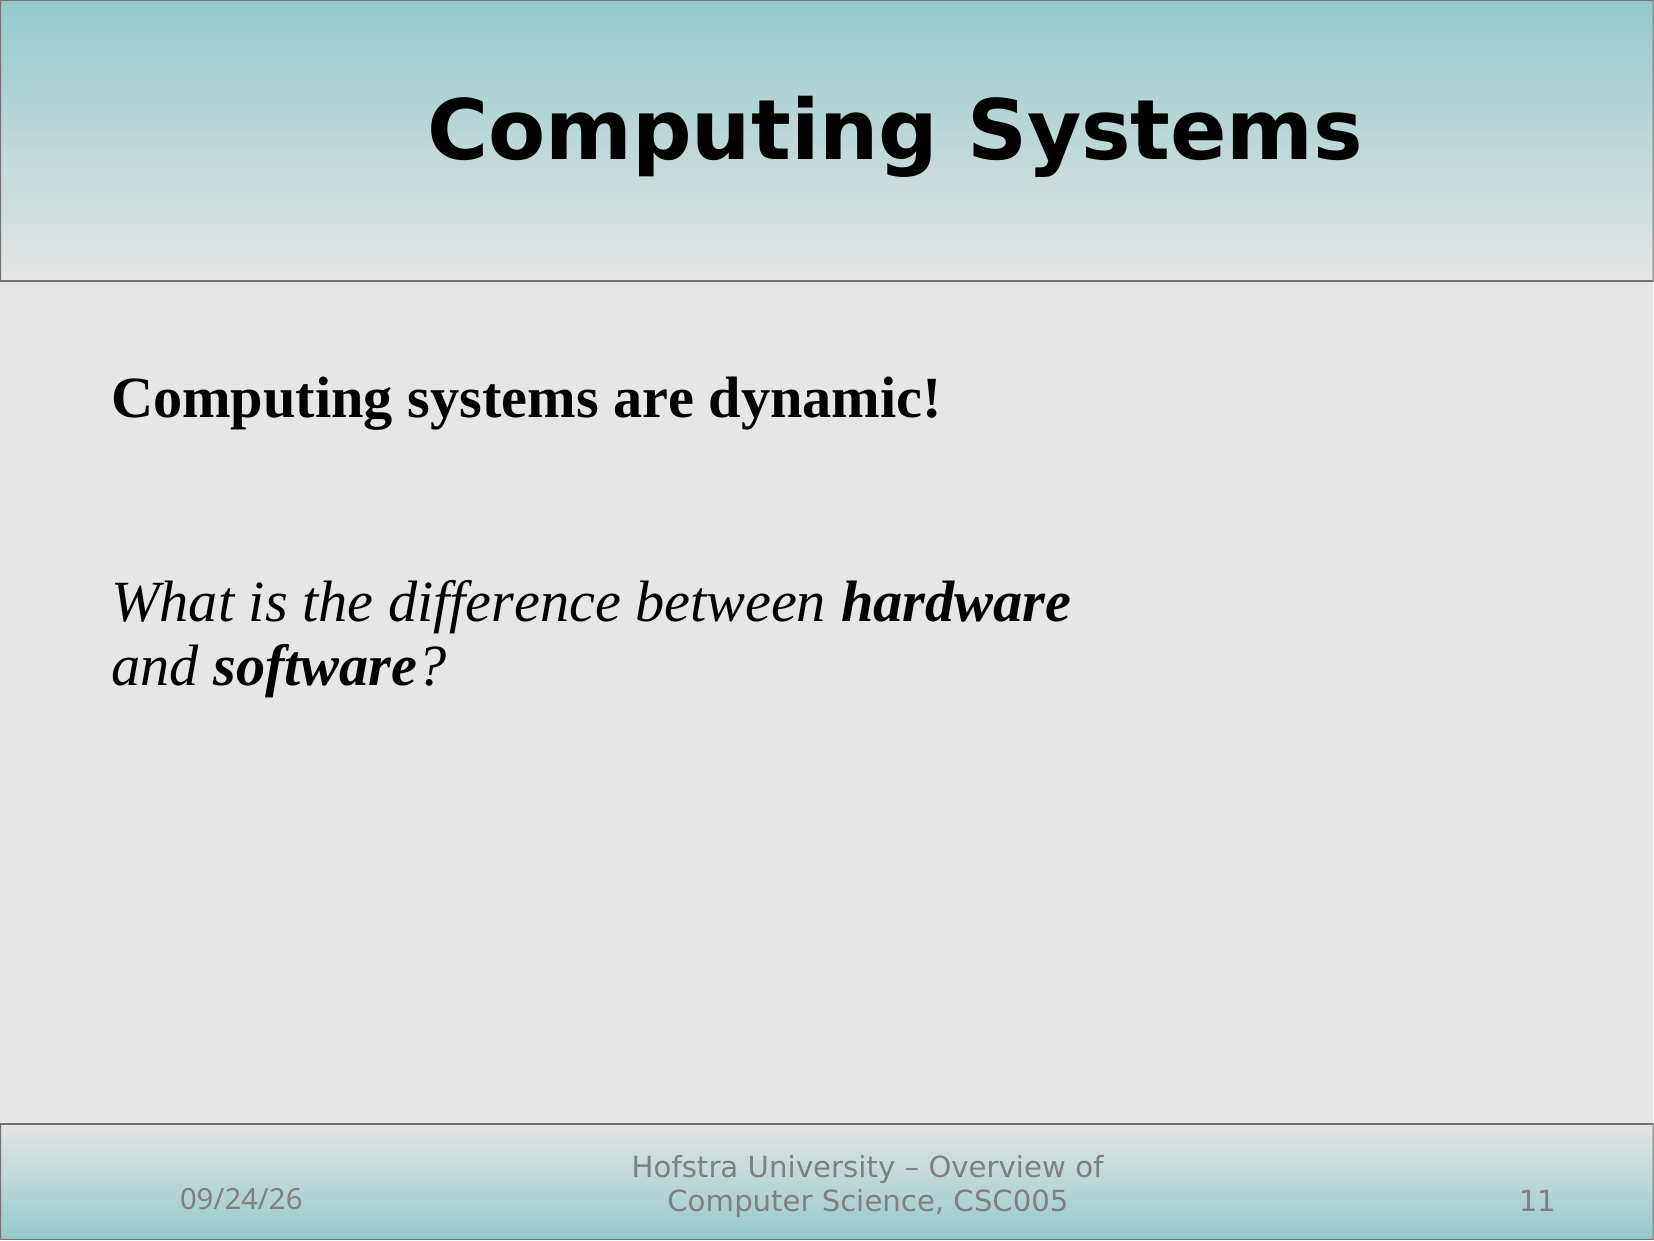

# Computing Systems
Computing systems are dynamic!
What is the difference between hardware
and software?
11